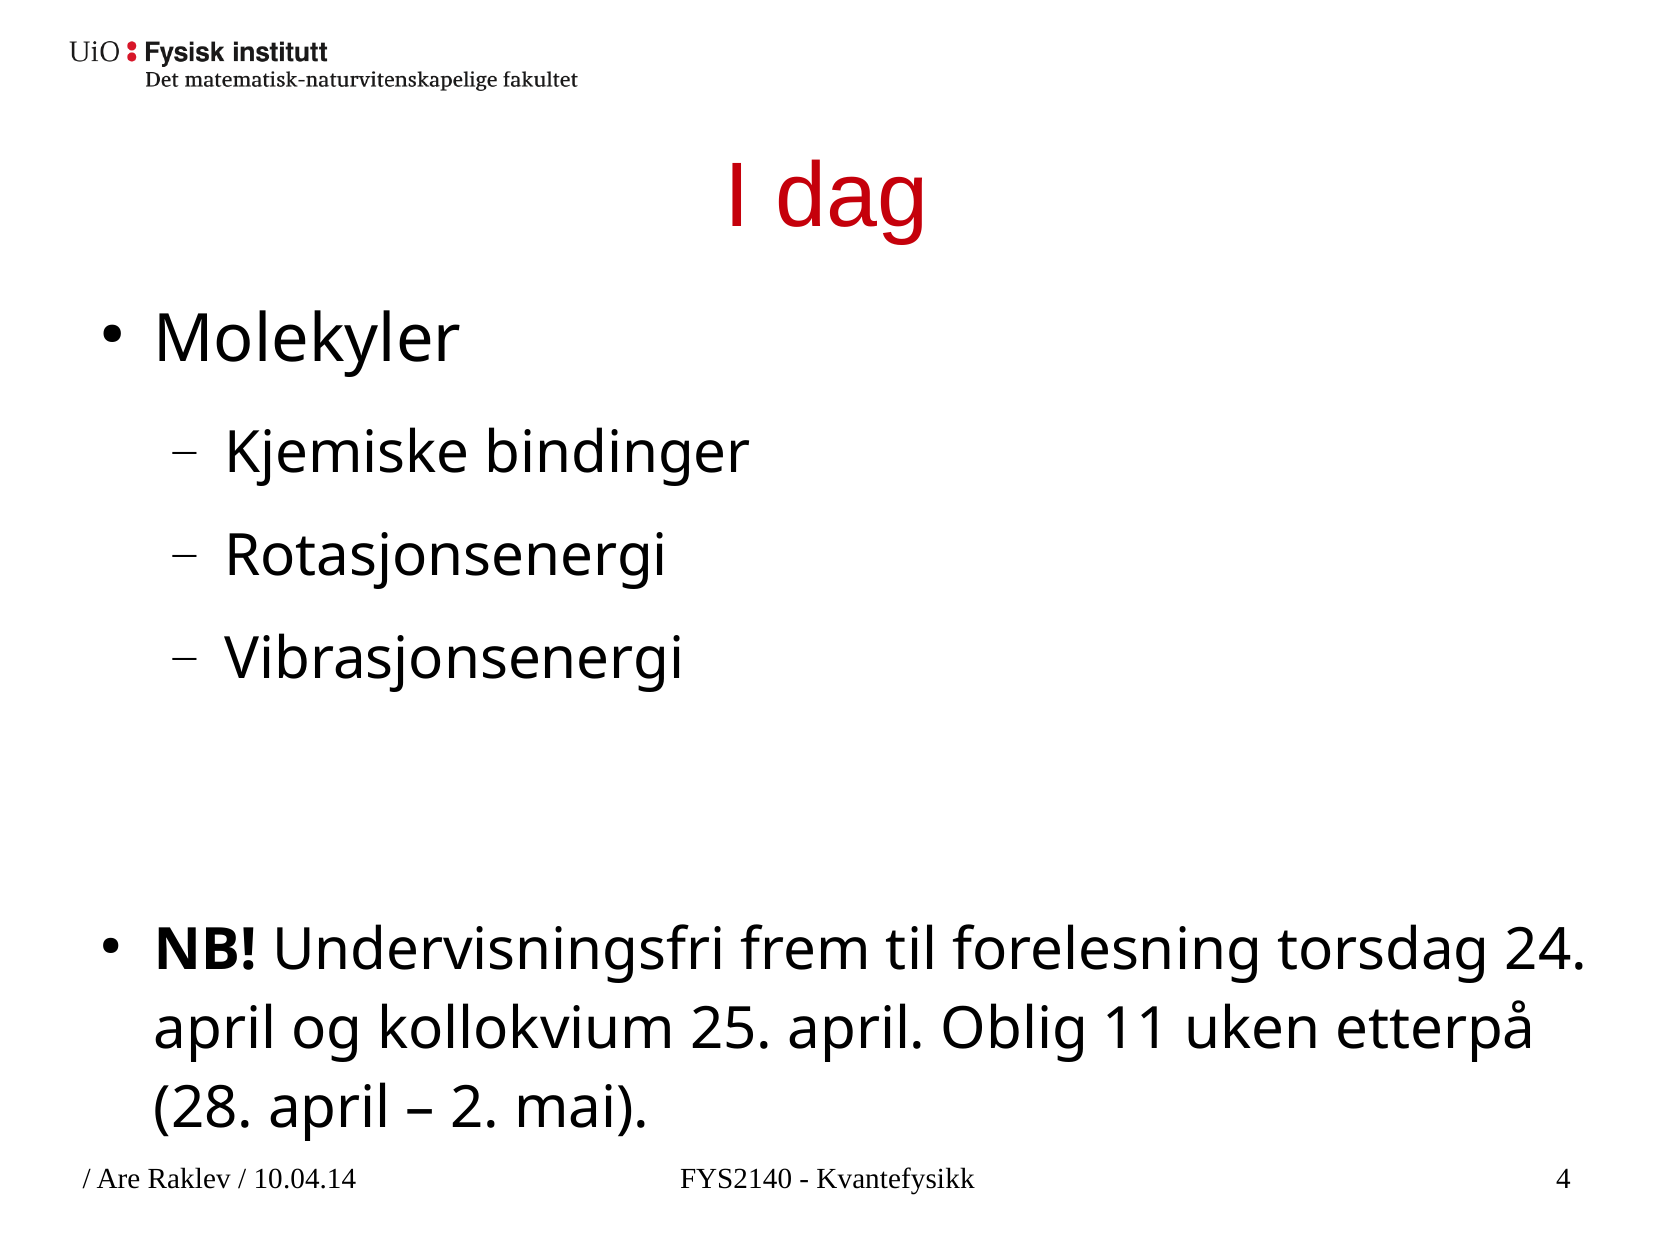

# I dag
Molekyler
Kjemiske bindinger
Rotasjonsenergi
Vibrasjonsenergi
NB! Undervisningsfri frem til forelesning torsdag 24. april og kollokvium 25. april. Oblig 11 uken etterpå (28. april – 2. mai).
/ Are Raklev / 10.04.14
FYS2140 - Kvantefysikk
4